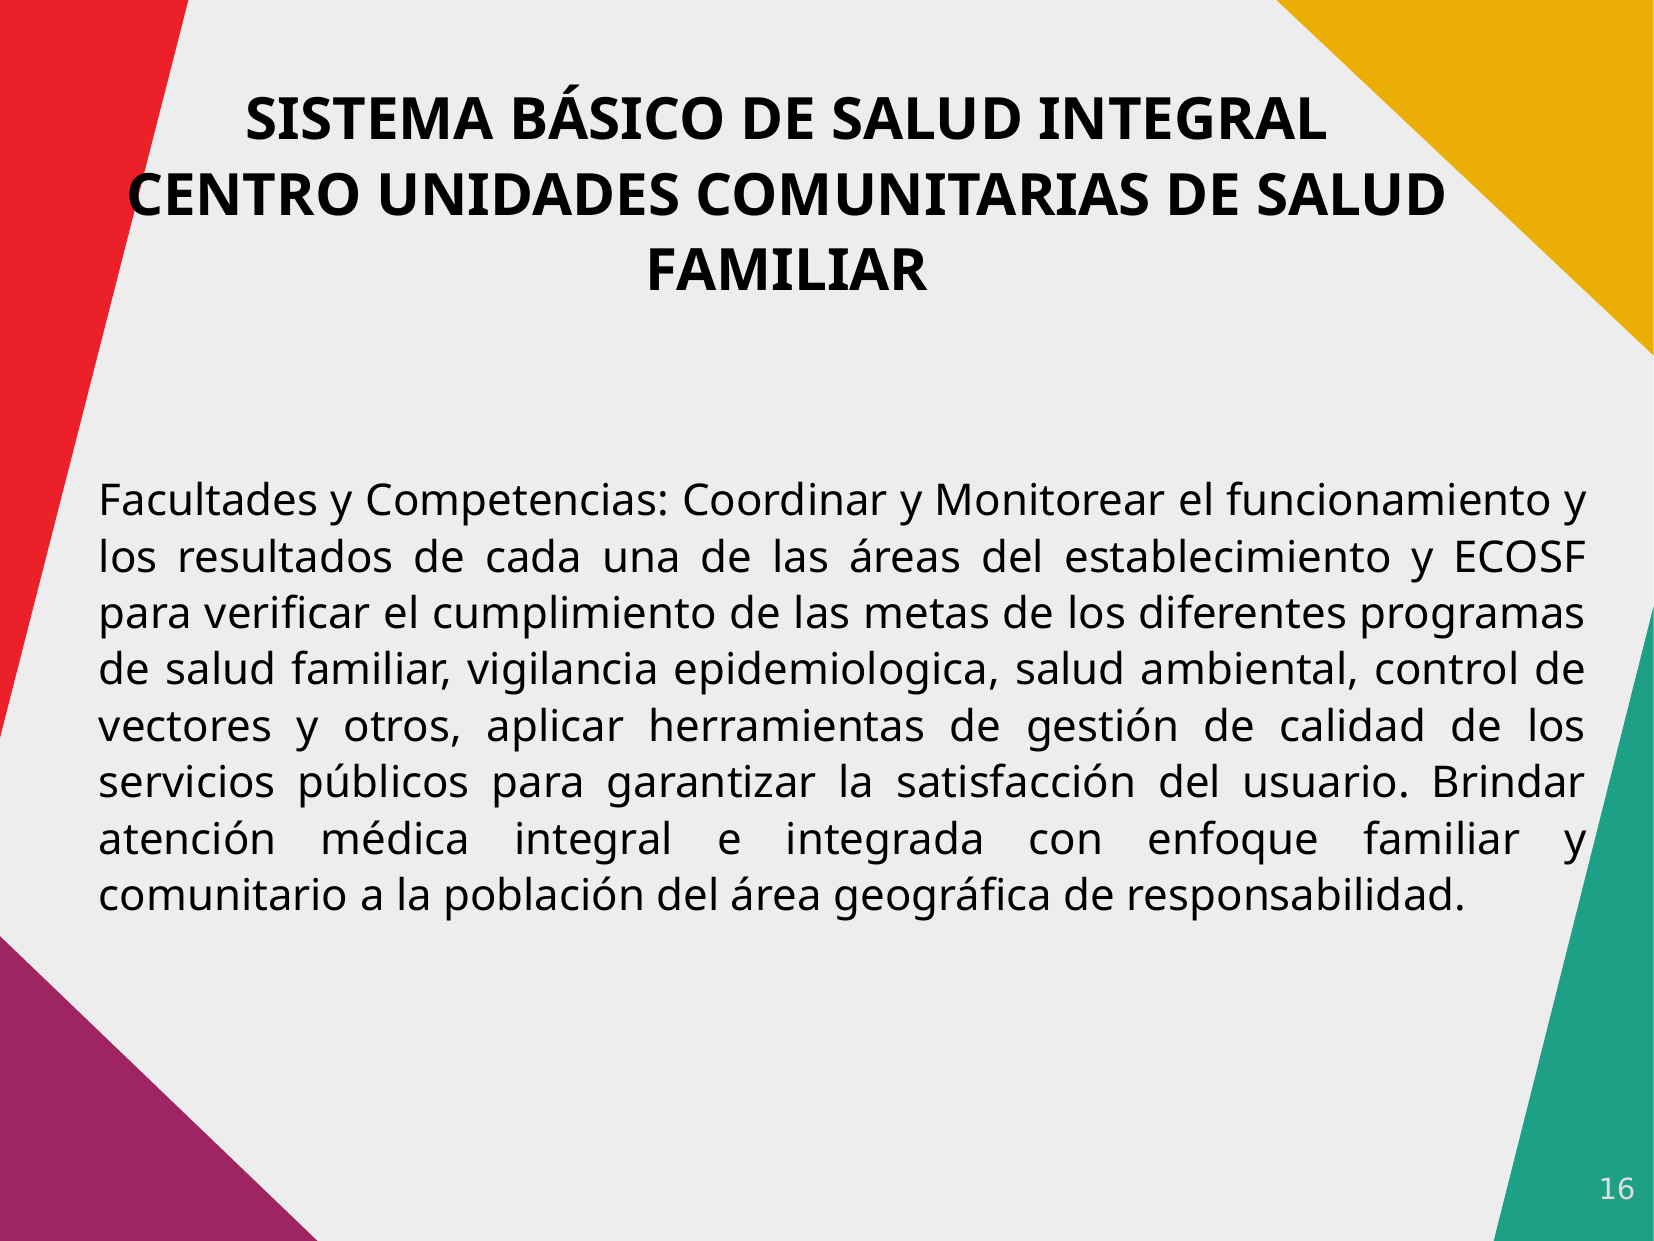

# SISTEMA BÁSICO DE SALUD INTEGRAL CENTRO UNIDADES COMUNITARIAS DE SALUD FAMILIAR
Facultades y Competencias: Coordinar y Monitorear el funcionamiento y los resultados de cada una de las áreas del establecimiento y ECOSF para verificar el cumplimiento de las metas de los diferentes programas de salud familiar, vigilancia epidemiologica, salud ambiental, control de vectores y otros, aplicar herramientas de gestión de calidad de los servicios públicos para garantizar la satisfacción del usuario. Brindar atención médica integral e integrada con enfoque familiar y comunitario a la población del área geográfica de responsabilidad.
16